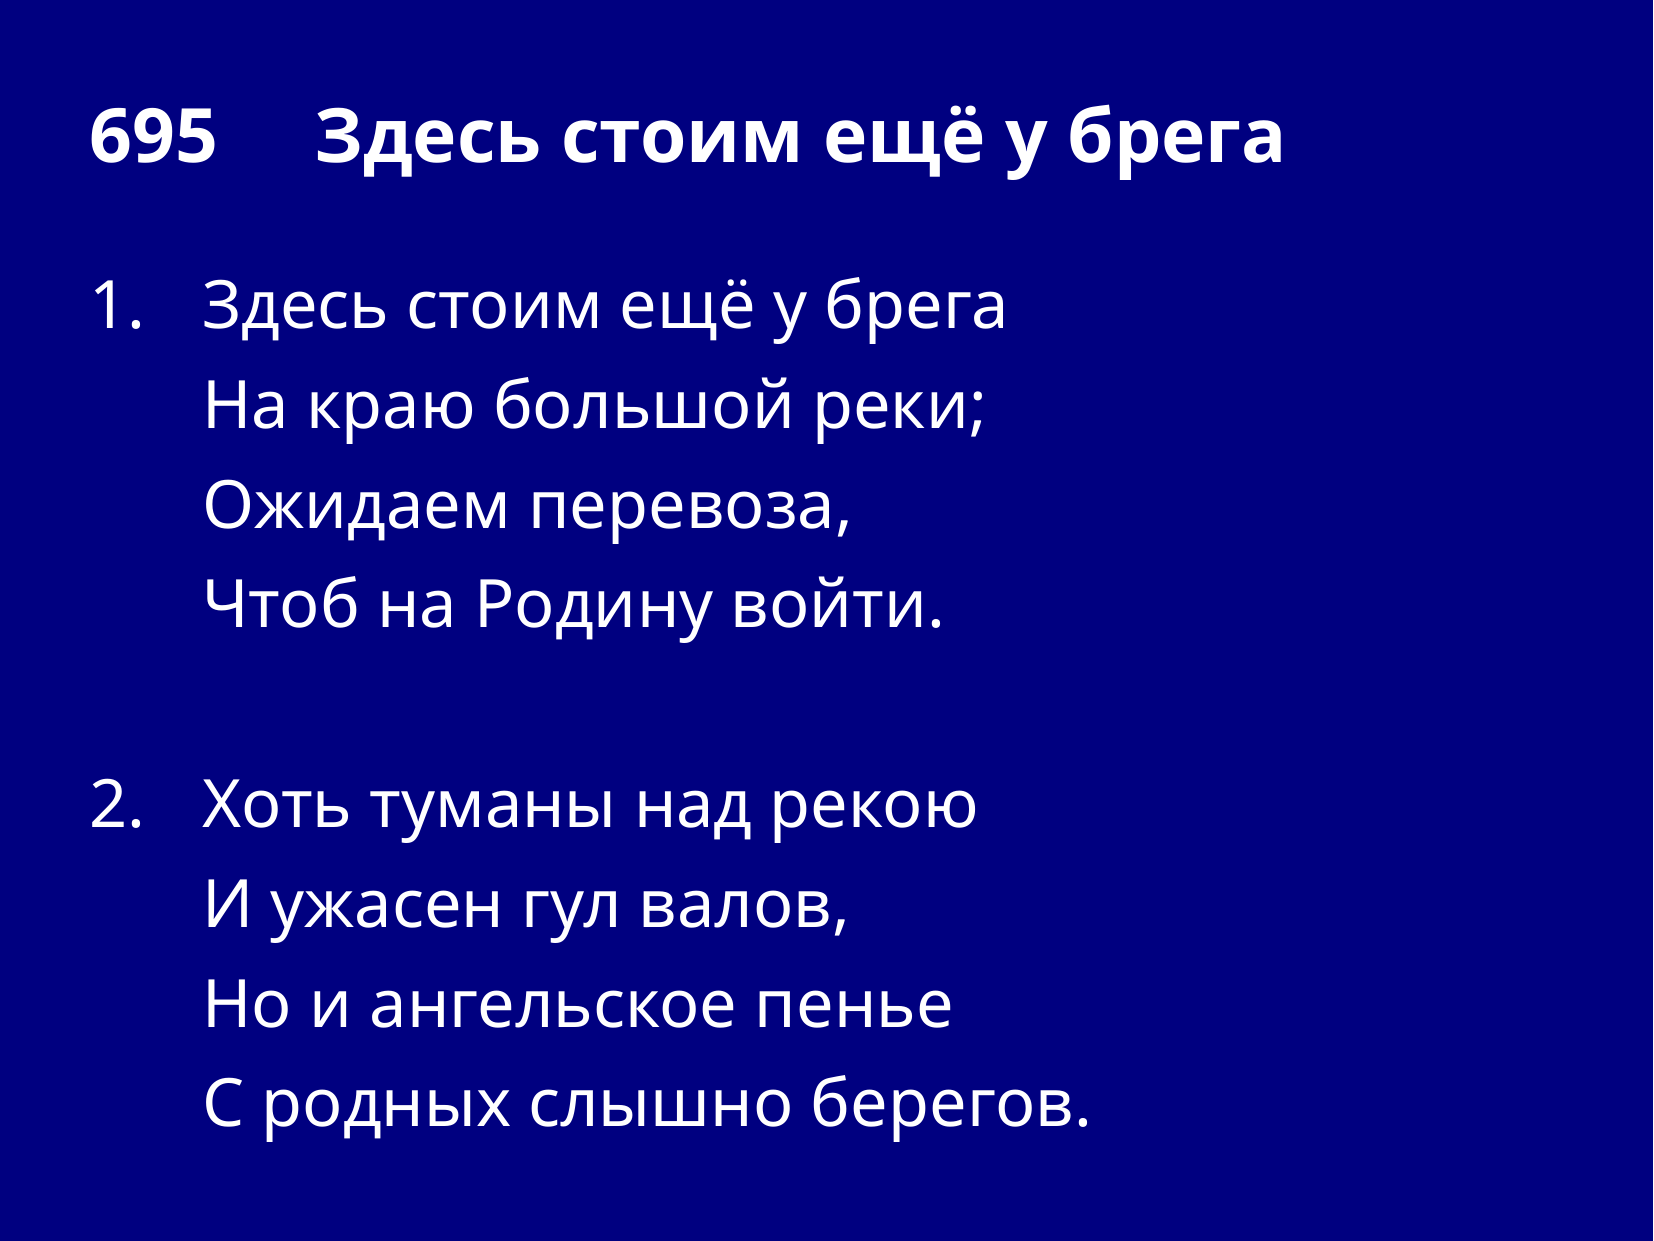

695	Здесь стоим ещё у брега
1.	Здесь стоим ещё у брега
	На краю большой реки;
	Ожидаем перевоза,
	Чтоб на Родину войти.
2.	Хоть туманы над рекою
	И ужасен гул валов,
	Но и ангельское пенье
	С родных слышно берегов.